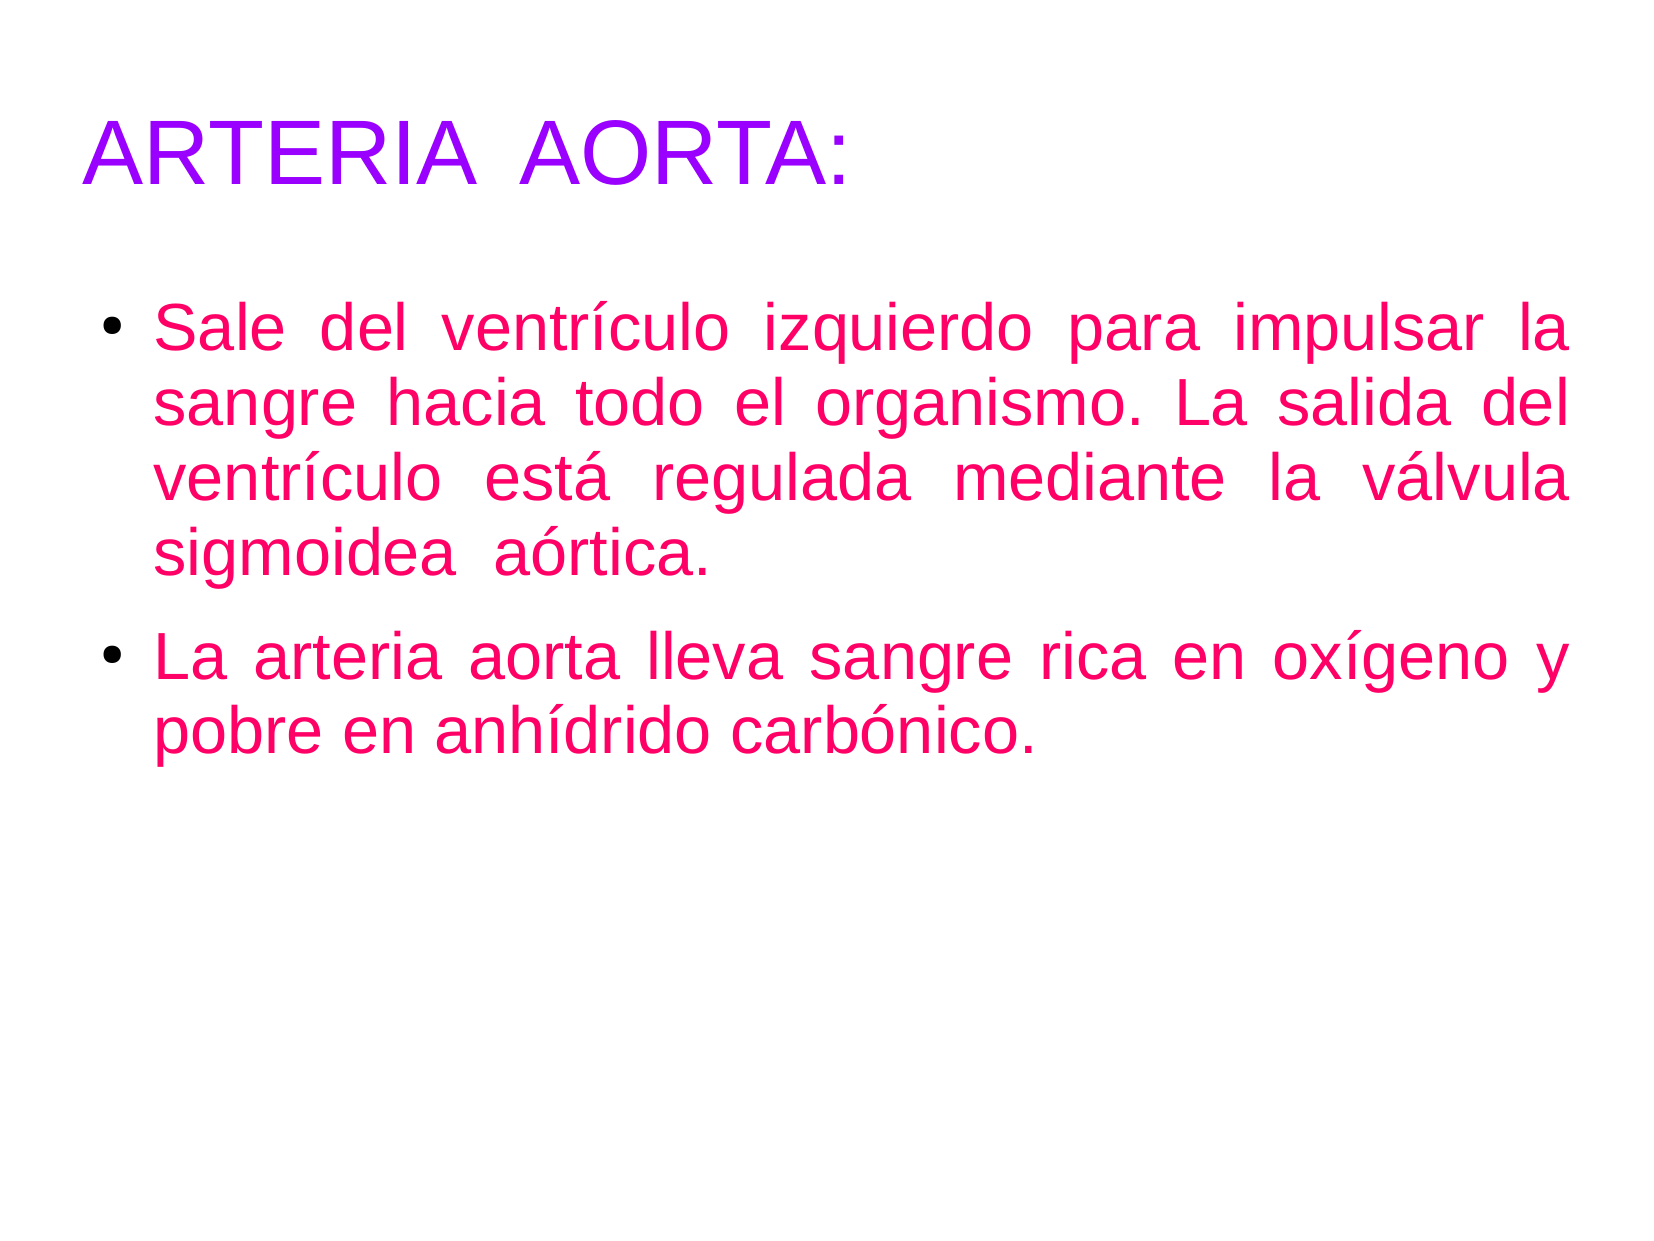

# ARTERIA AORTA:
Sale del ventrículo izquierdo para impulsar la sangre hacia todo el organismo. La salida del ventrículo está regulada mediante la válvula sigmoidea aórtica.
La arteria aorta lleva sangre rica en oxígeno y pobre en anhídrido carbónico.